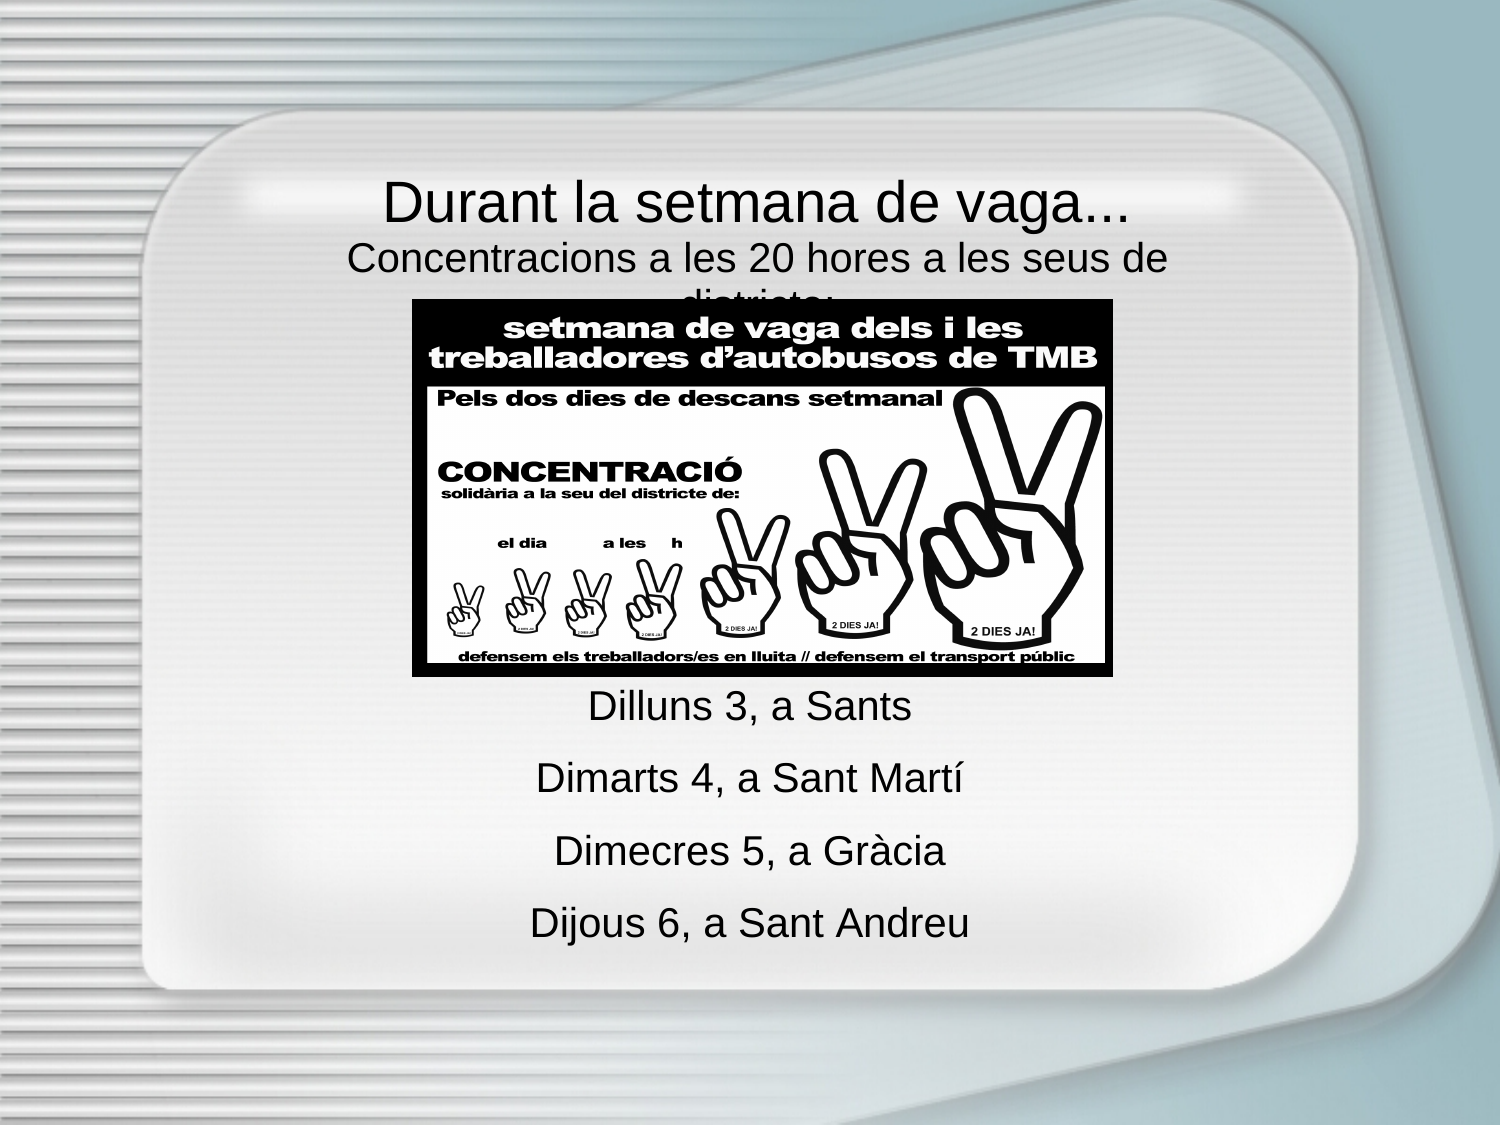

Durant la setmana de vaga...
Concentracions a les 20 hores a les seus de districte:
Dilluns 3, a Sants
Dimarts 4, a Sant Martí
Dimecres 5, a Gràcia
Dijous 6, a Sant Andreu